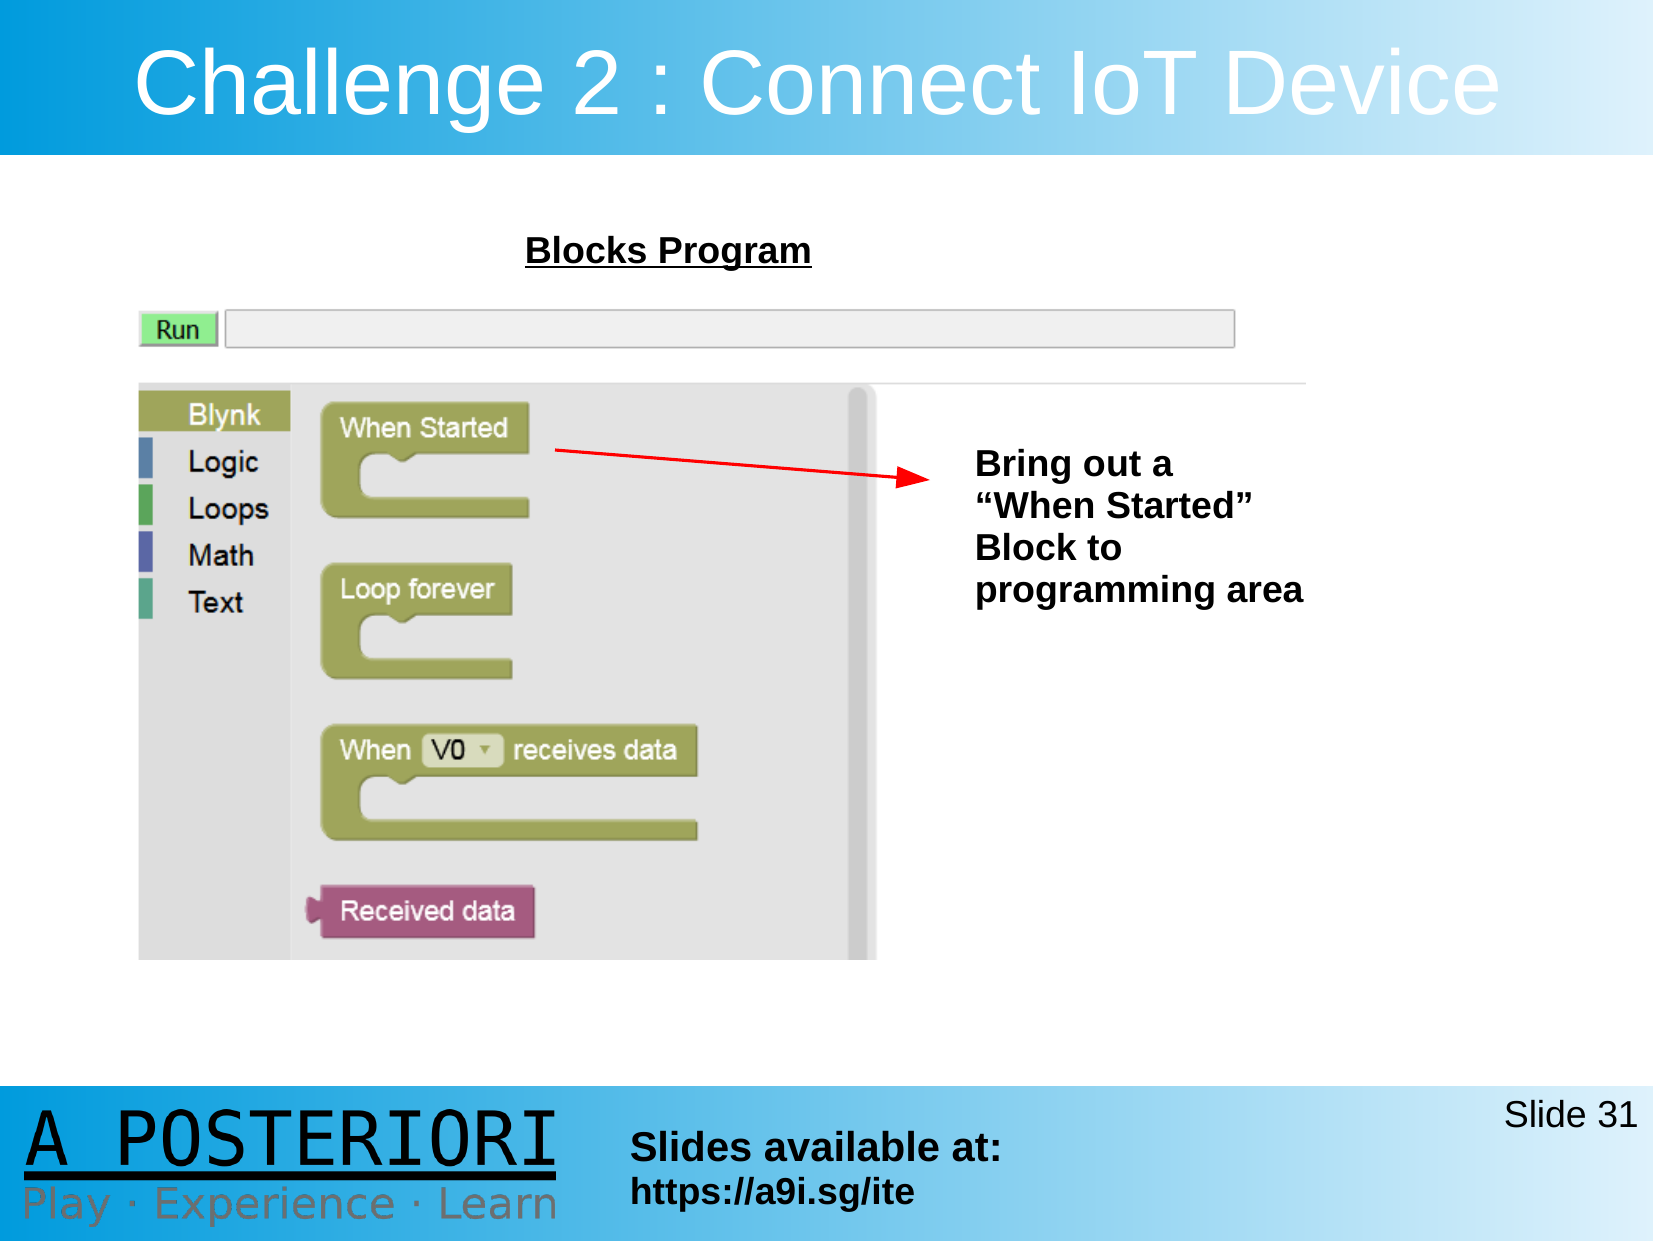

# Challenge 2 : Connect IoT Device
Blocks Program
Bring out a
“When Started”
Block to programming area